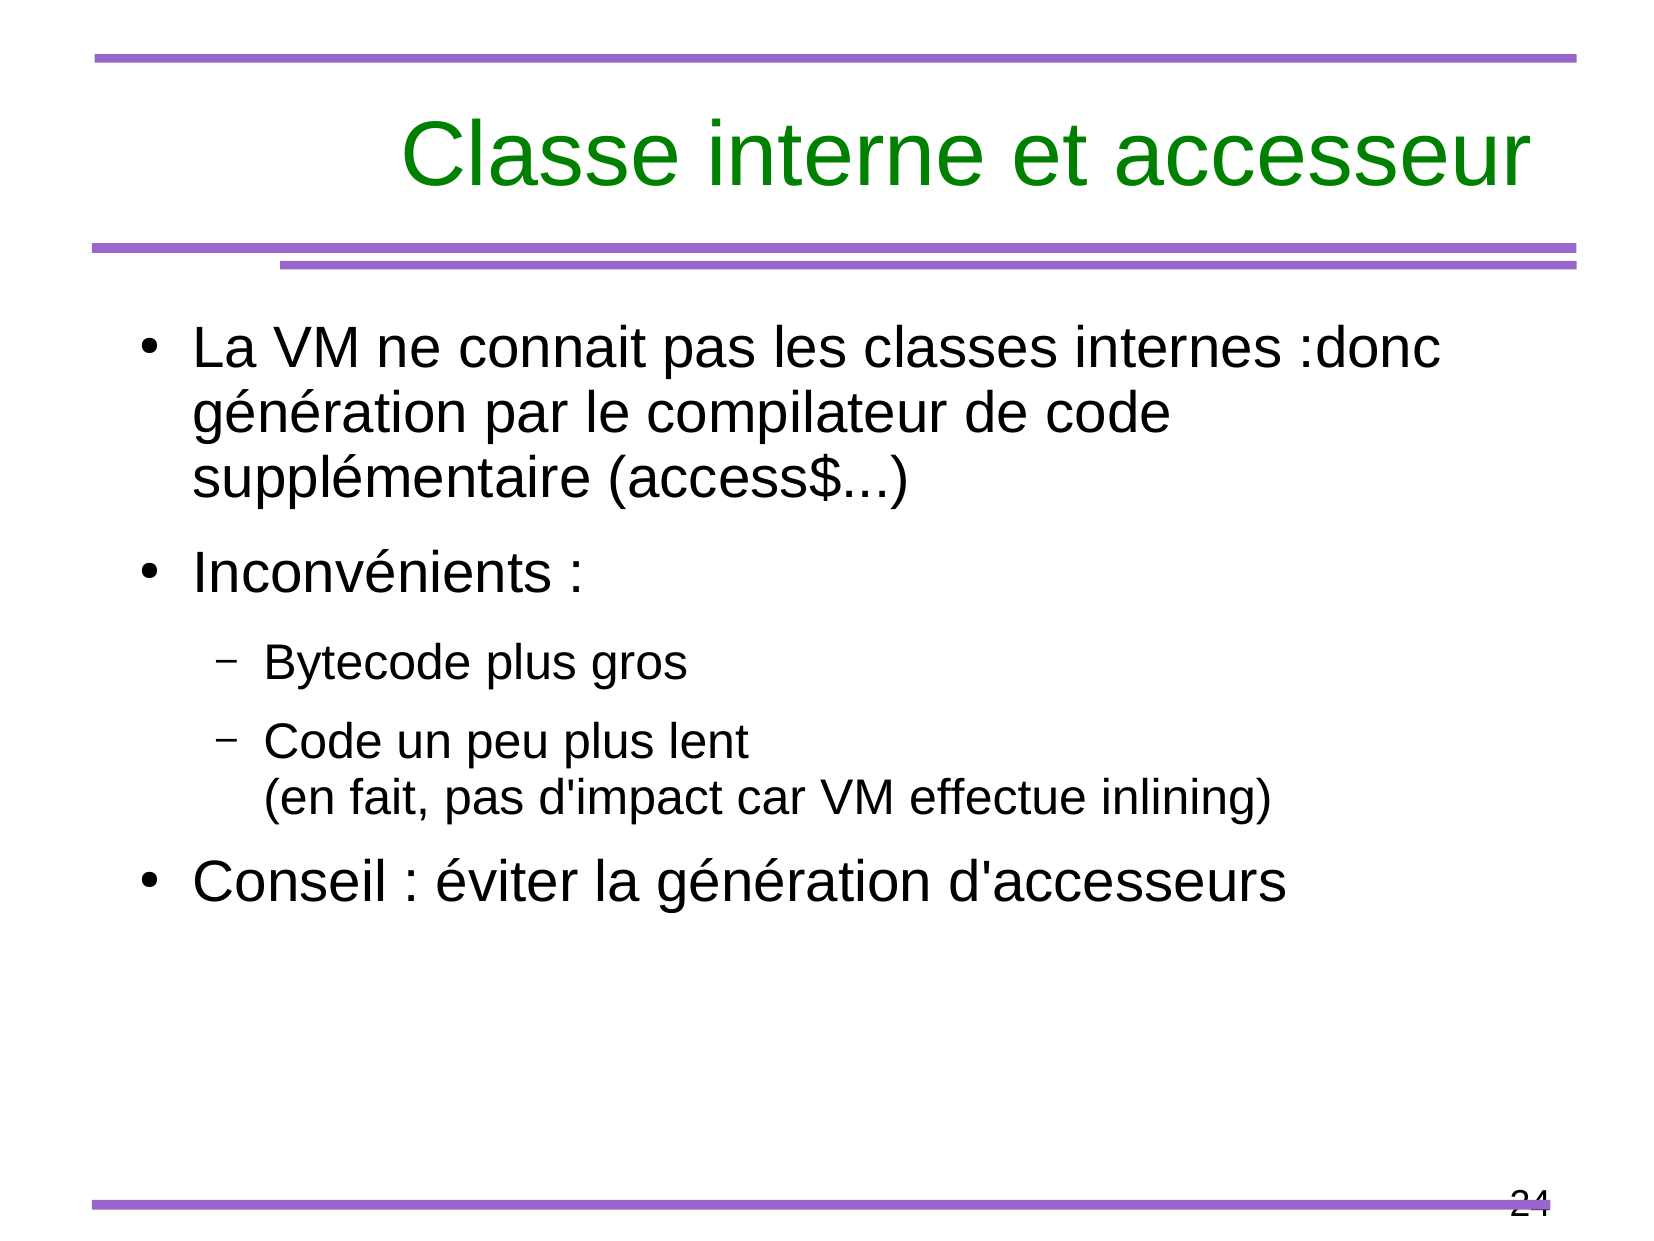

# Classe interne et accesseur
La VM ne connait pas les classes internes :donc génération par le compilateur de code supplémentaire (access$...)
Inconvénients :
Bytecode plus gros
Code un peu plus lent
(en fait, pas d'impact car VM effectue inlining)
Conseil : éviter la génération d'accesseurs